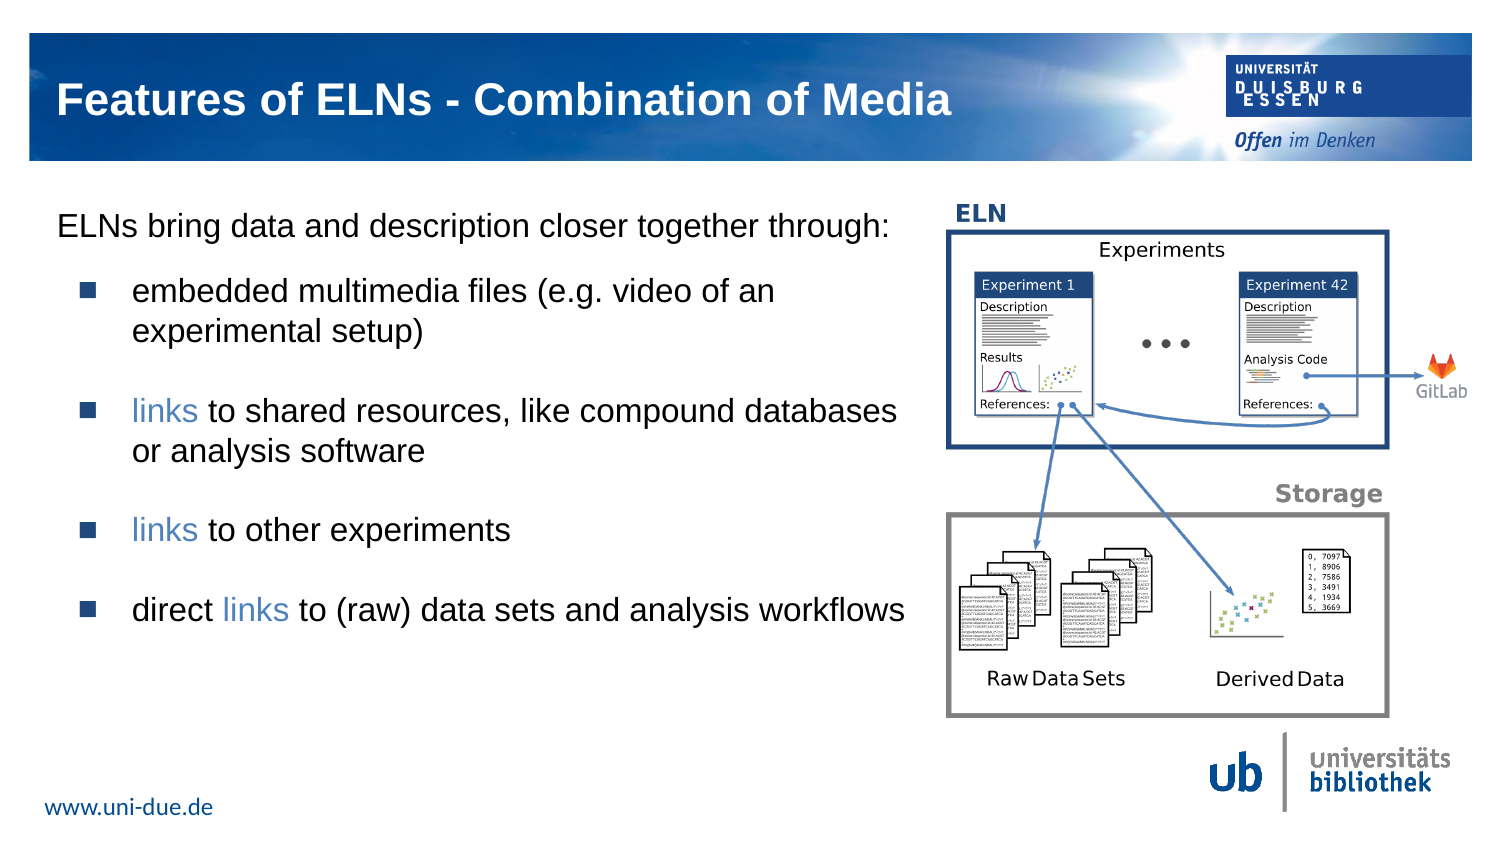

Features of ELNs - Combination of Media
ELNs bring data and description closer together through:
embedded multimedia files (e.g. video of an experimental setup)
links to shared resources, like compound databases or analysis software
links to other experiments
direct links to (raw) data sets and analysis workflows
www.uni-due.de